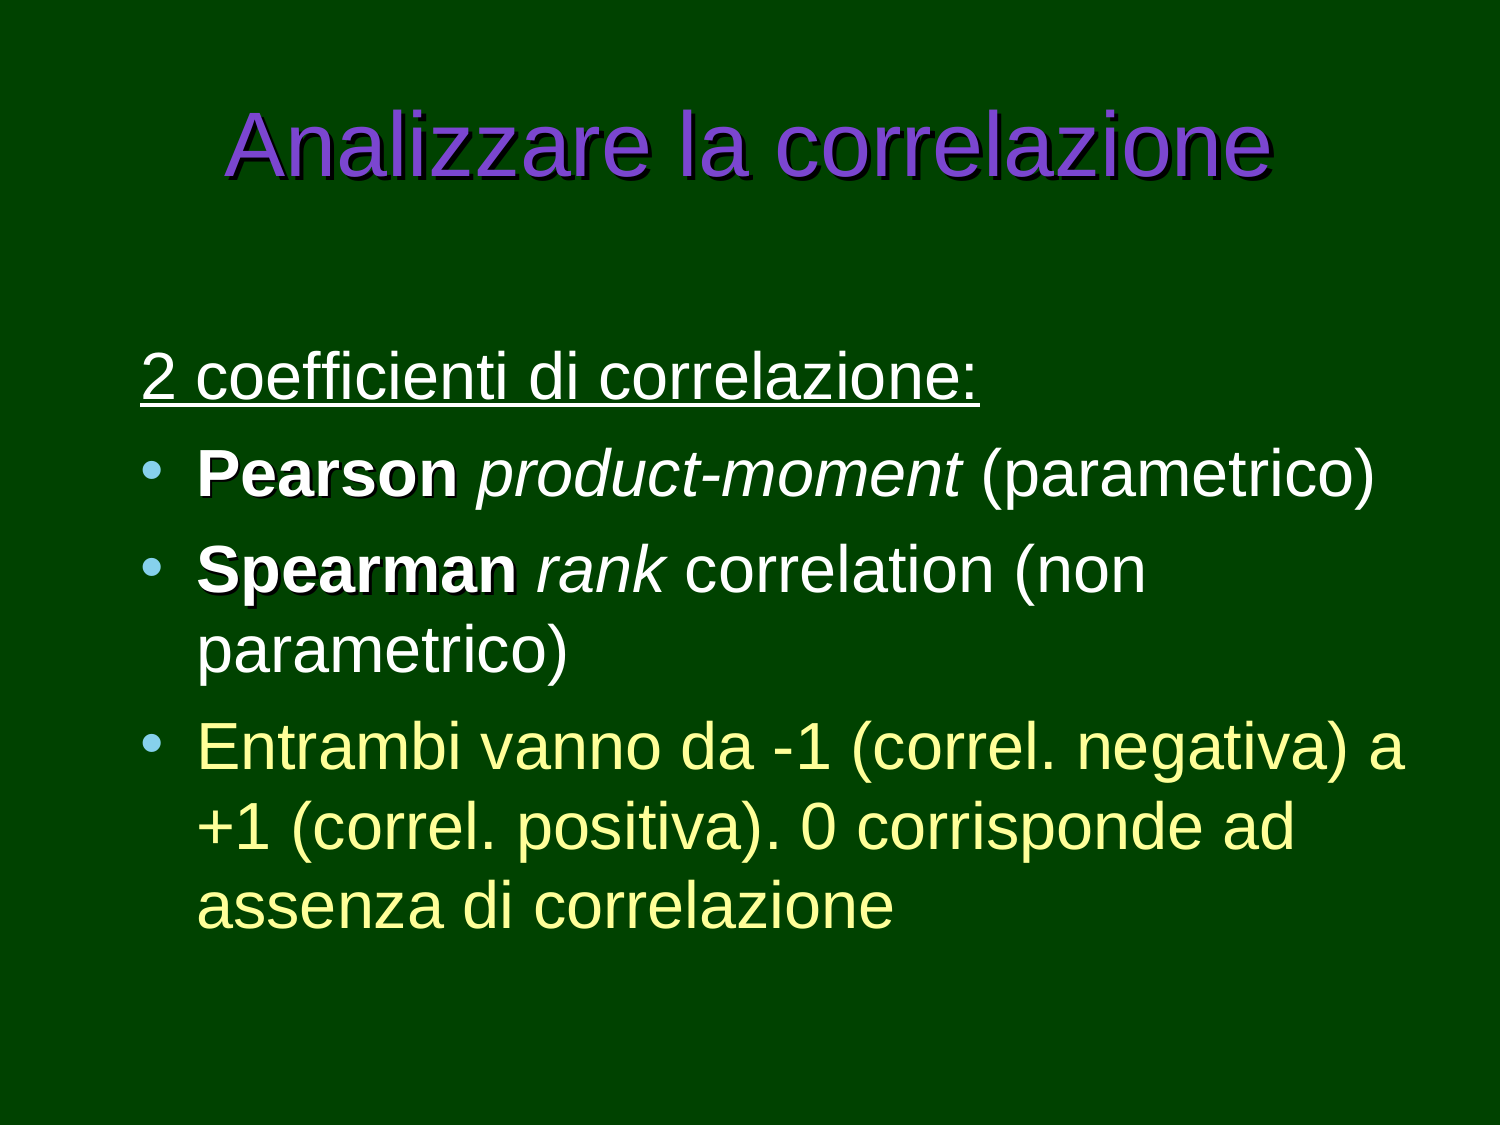

# Analizzare la correlazione
2 coefficienti di correlazione:
Pearson product-moment (parametrico)
Spearman rank correlation (non parametrico)
Entrambi vanno da -1 (correl. negativa) a +1 (correl. positiva). 0 corrisponde ad assenza di correlazione